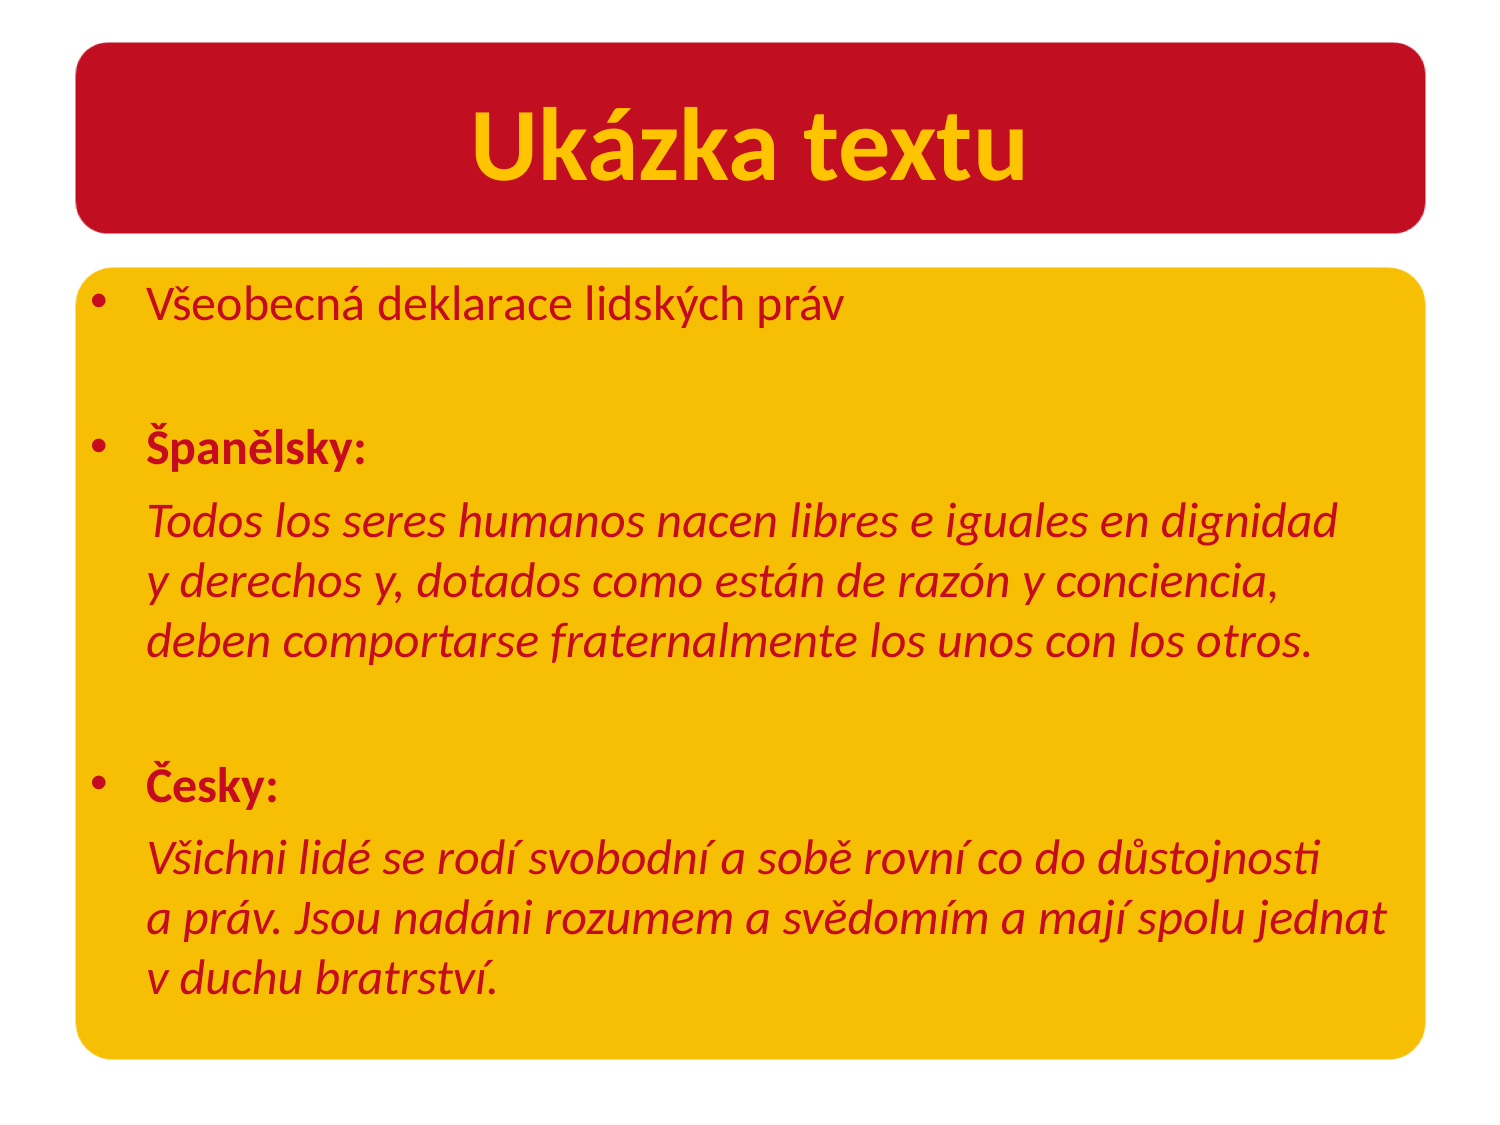

Ukázka textu
# Všeobecná deklarace lidských práv
Španělsky:
	Todos los seres humanos nacen libres e iguales en dignidad
y derechos y, dotados como están de razón y conciencia, deben comportarse fraternalmente los unos con los otros.
Česky:
	Všichni lidé se rodí svobodní a sobě rovní co do důstojnosti
a práv. Jsou nadáni rozumem a svědomím a mají spolu jednat v duchu bratrství.